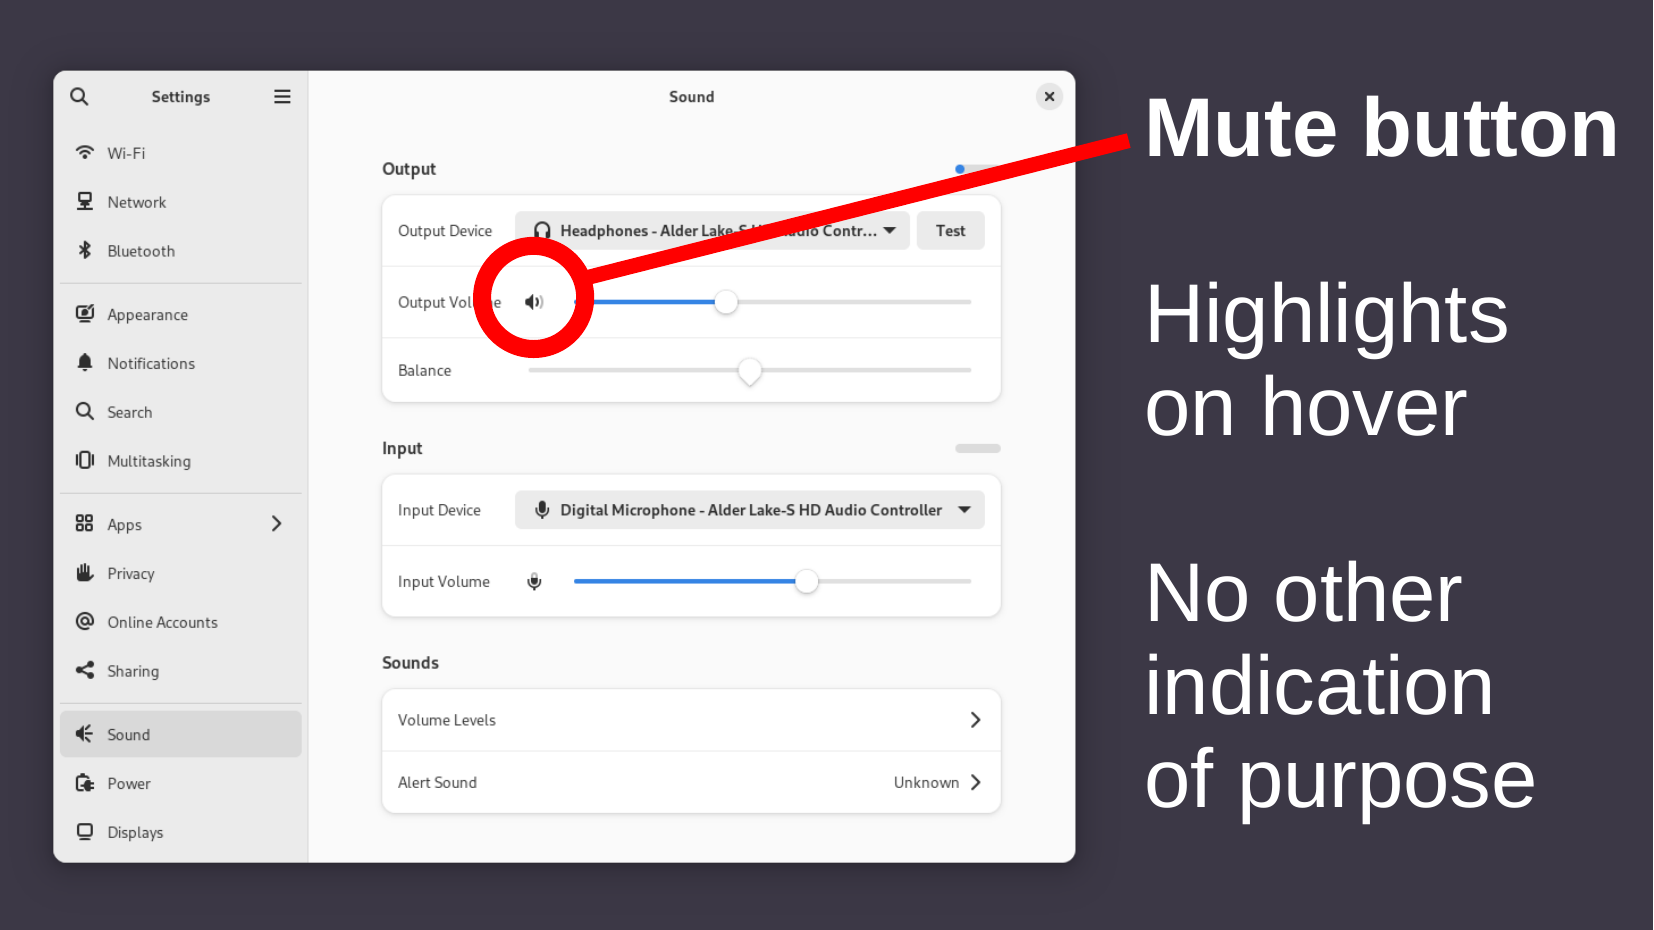

Mute button
Highlights
on hover
No other indication
of purpose